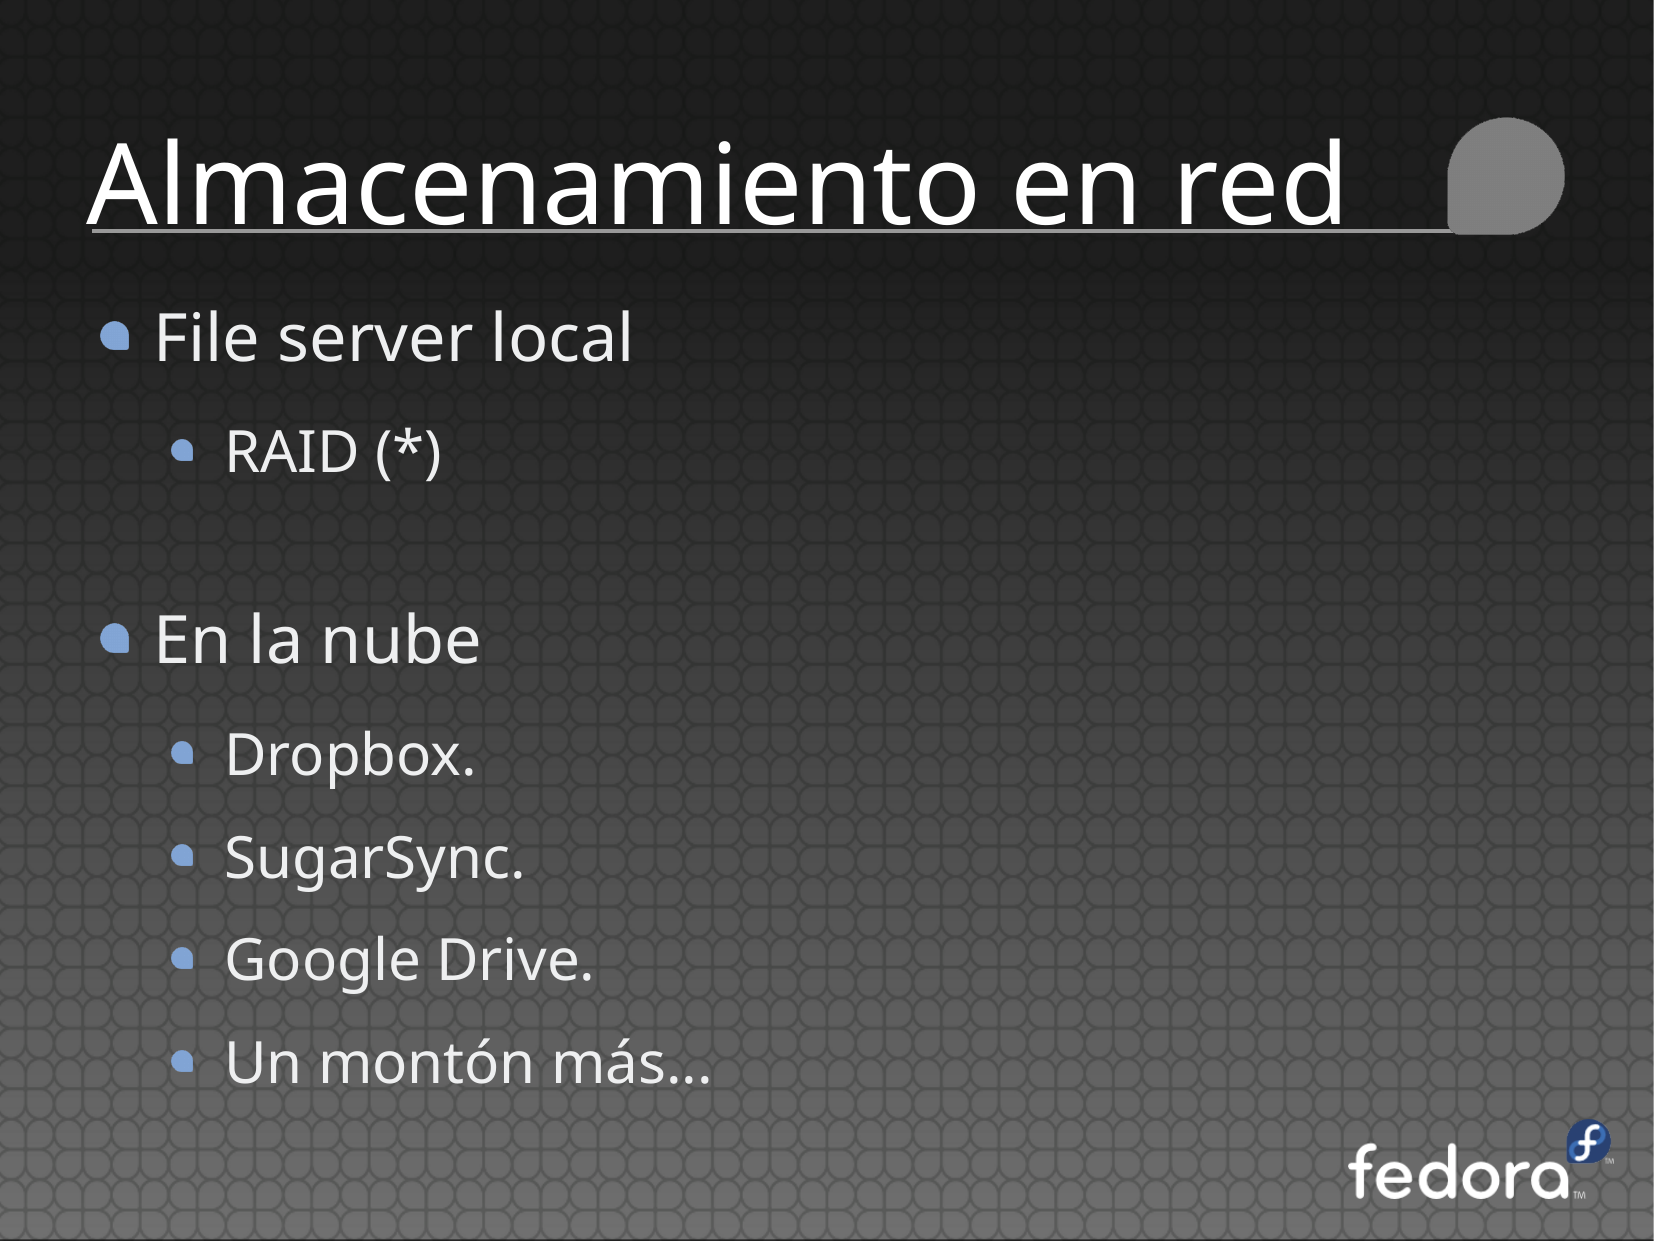

# Almacenamiento en red
File server local
RAID (*)
En la nube
Dropbox.
SugarSync.
Google Drive.
Un montón más...